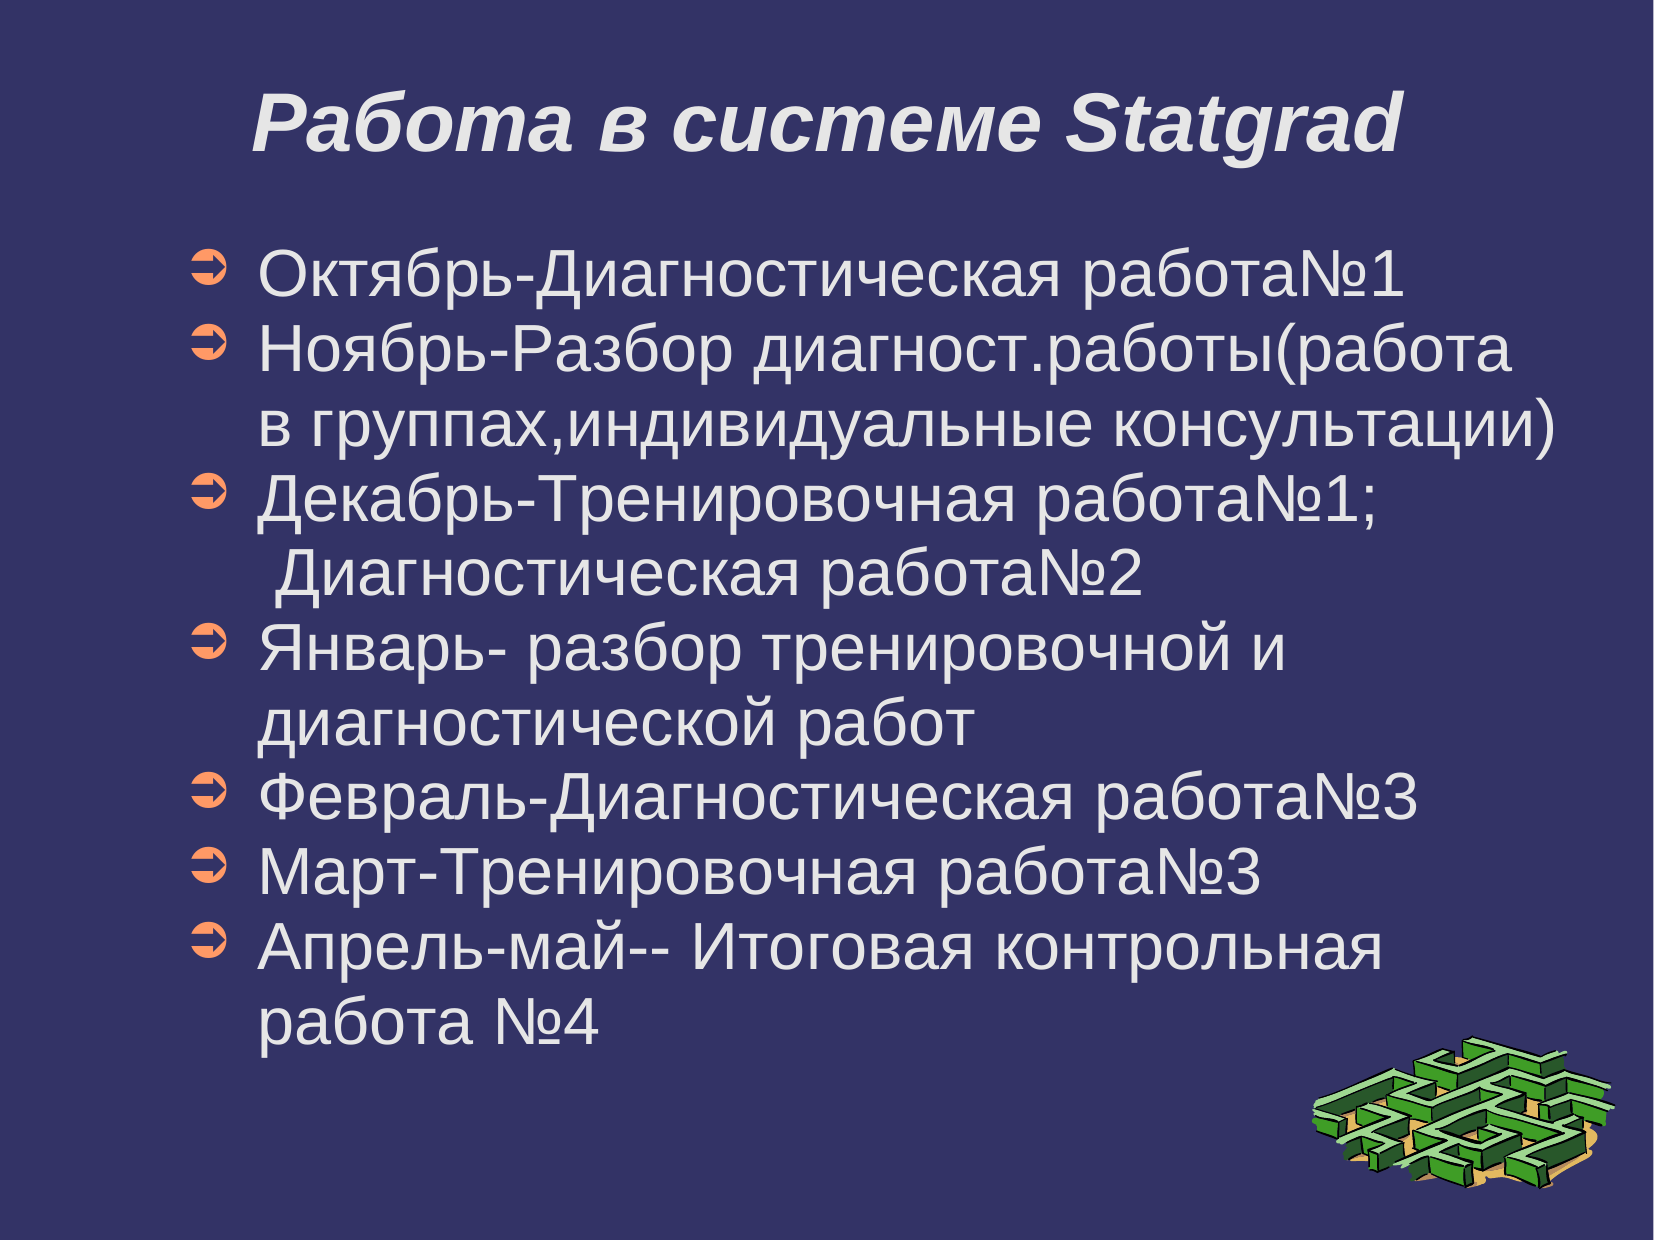

# Работа в системе Statgrad
Октябрь-Диагностическая работа№1
Ноябрь-Разбор диагност.работы(работа в группах,индивидуальные консультации)
Декабрь-Тренировочная работа№1; Диагностическая работа№2
Январь- разбор тренировочной и диагностической работ
Февраль-Диагностическая работа№3
Март-Тренировочная работа№3
Апрель-май-- Итоговая контрольная работа №4